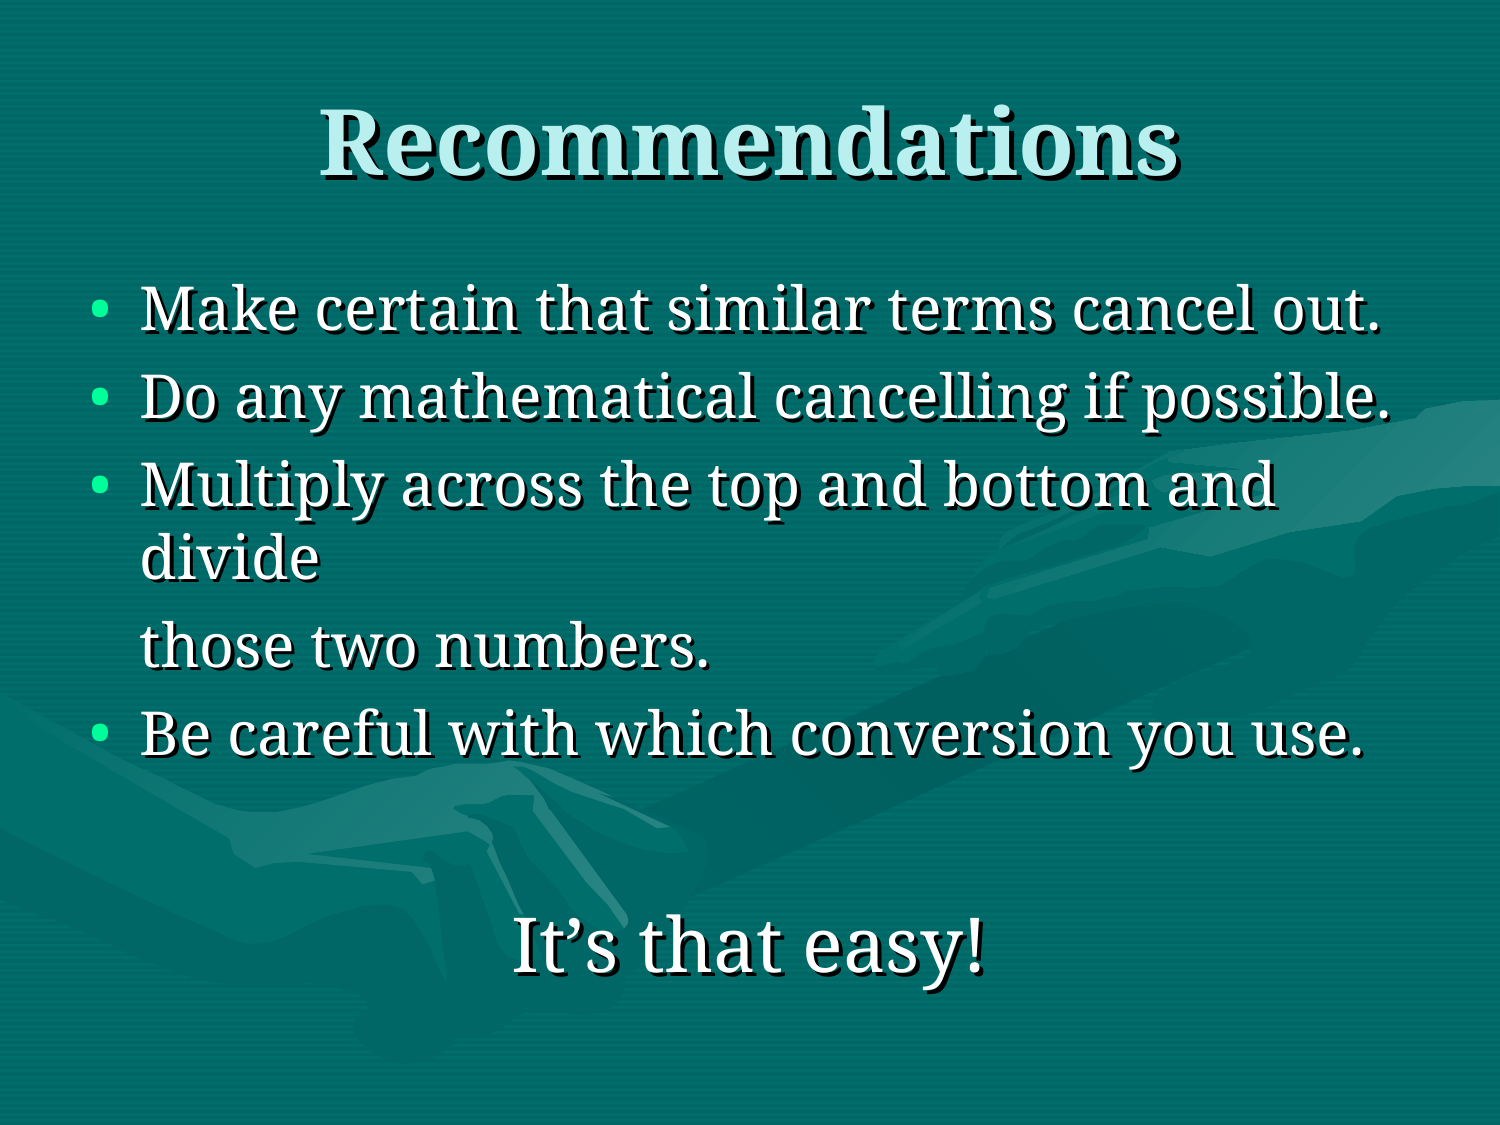

# Recommendations
Make certain that similar terms cancel out.
Do any mathematical cancelling if possible.
Multiply across the top and bottom and divide
		those two numbers.
Be careful with which conversion you use.
It’s that easy!